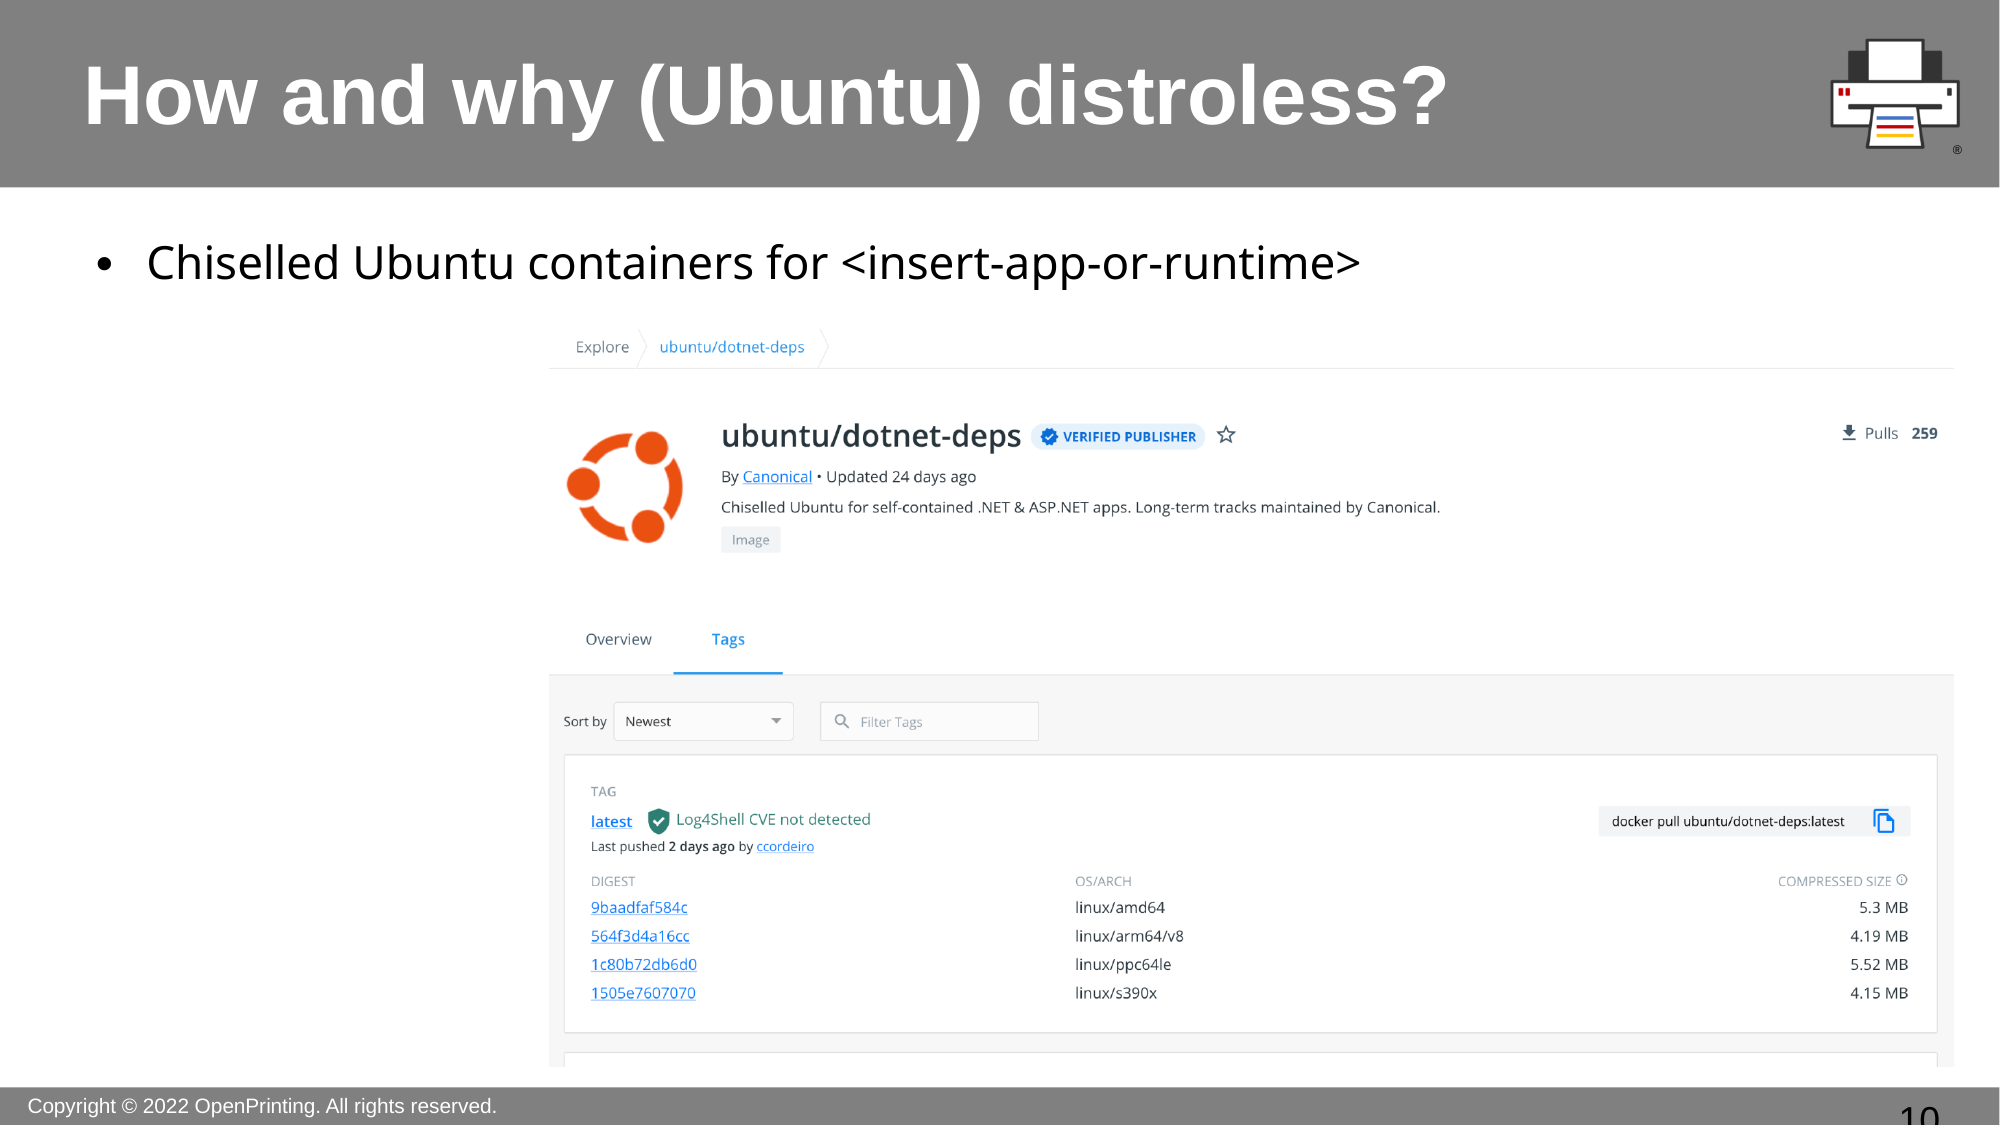

How and why (Ubuntu) distroless?
Chiselled Ubuntu containers for <insert-app-or-runtime>